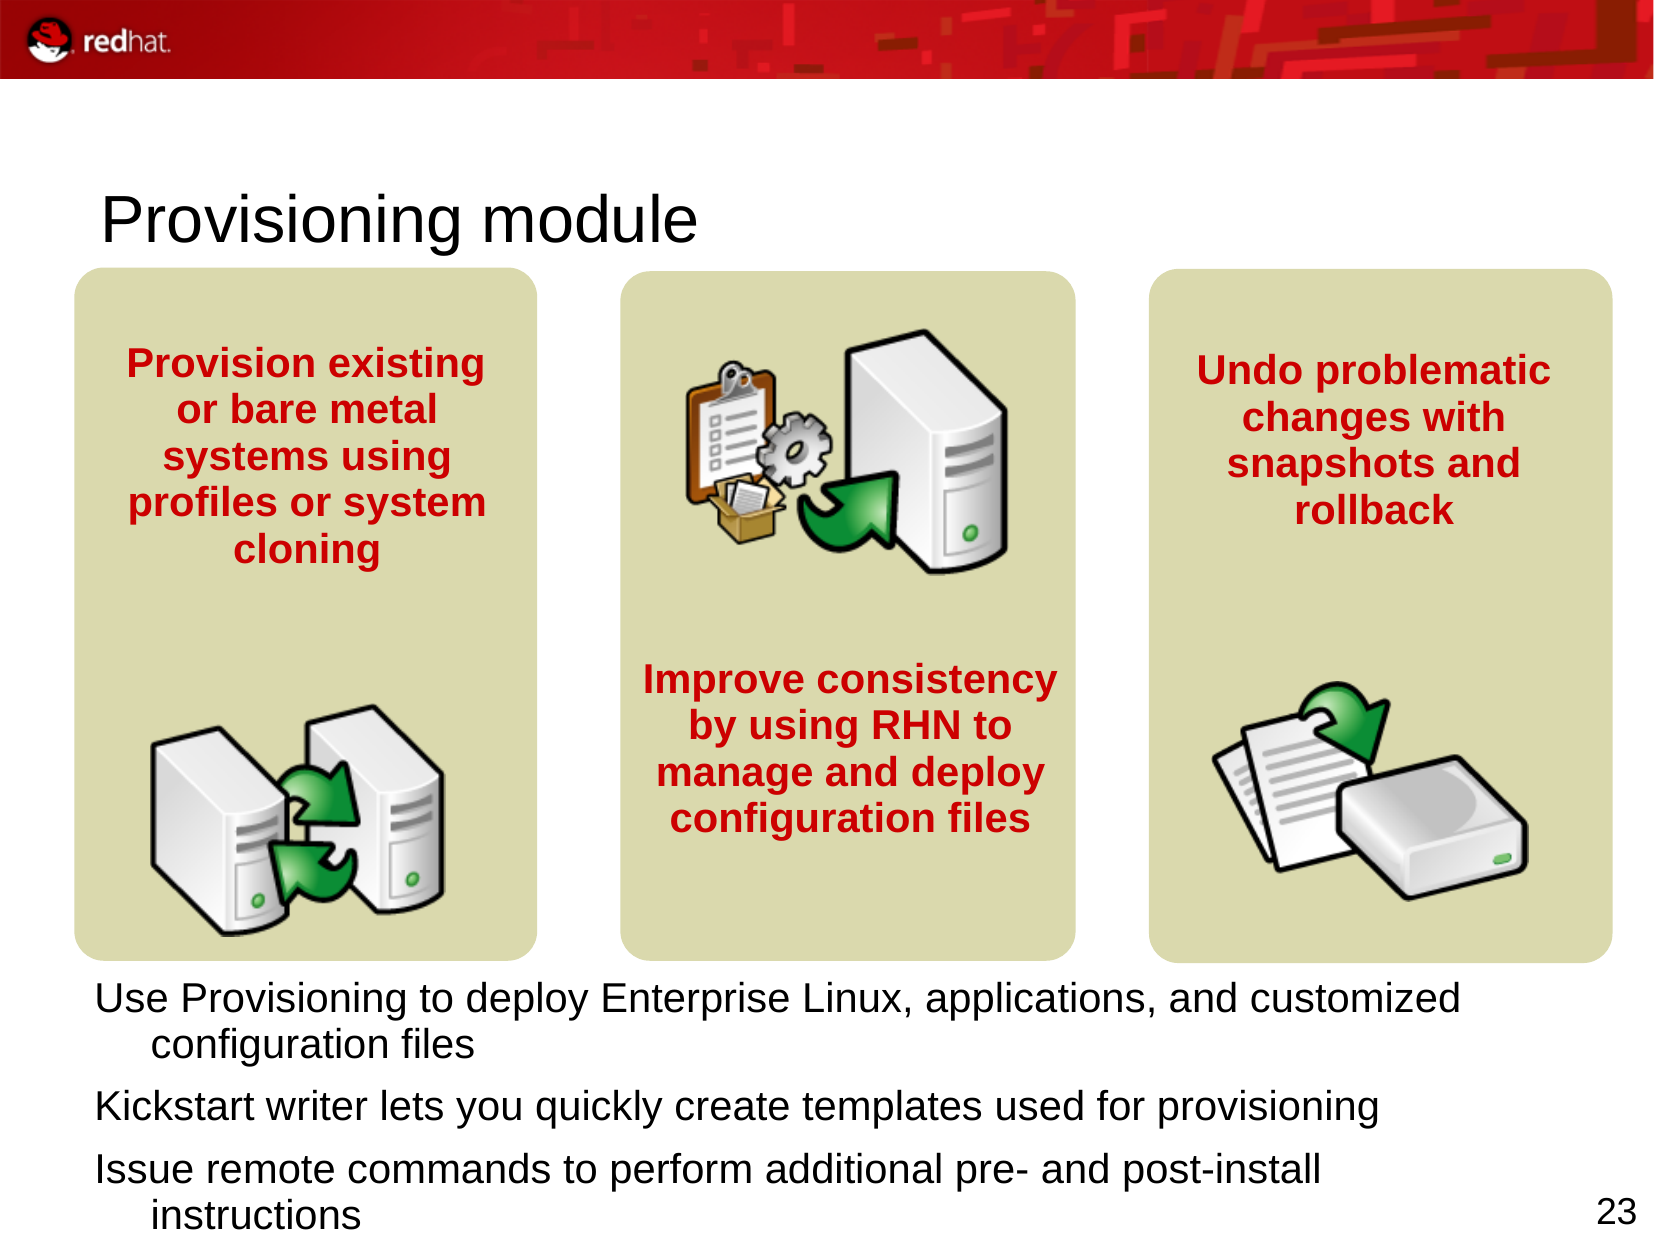

# Provisioning module
Provision existing or bare metal systems using profiles or system cloning
Undo problematic changes with snapshots and rollback
Improve consistency by using RHN to manage and deploy configuration files
Use Provisioning to deploy Enterprise Linux, applications, and customized configuration files
Kickstart writer lets you quickly create templates used for provisioning
Issue remote commands to perform additional pre- and post-install instructions